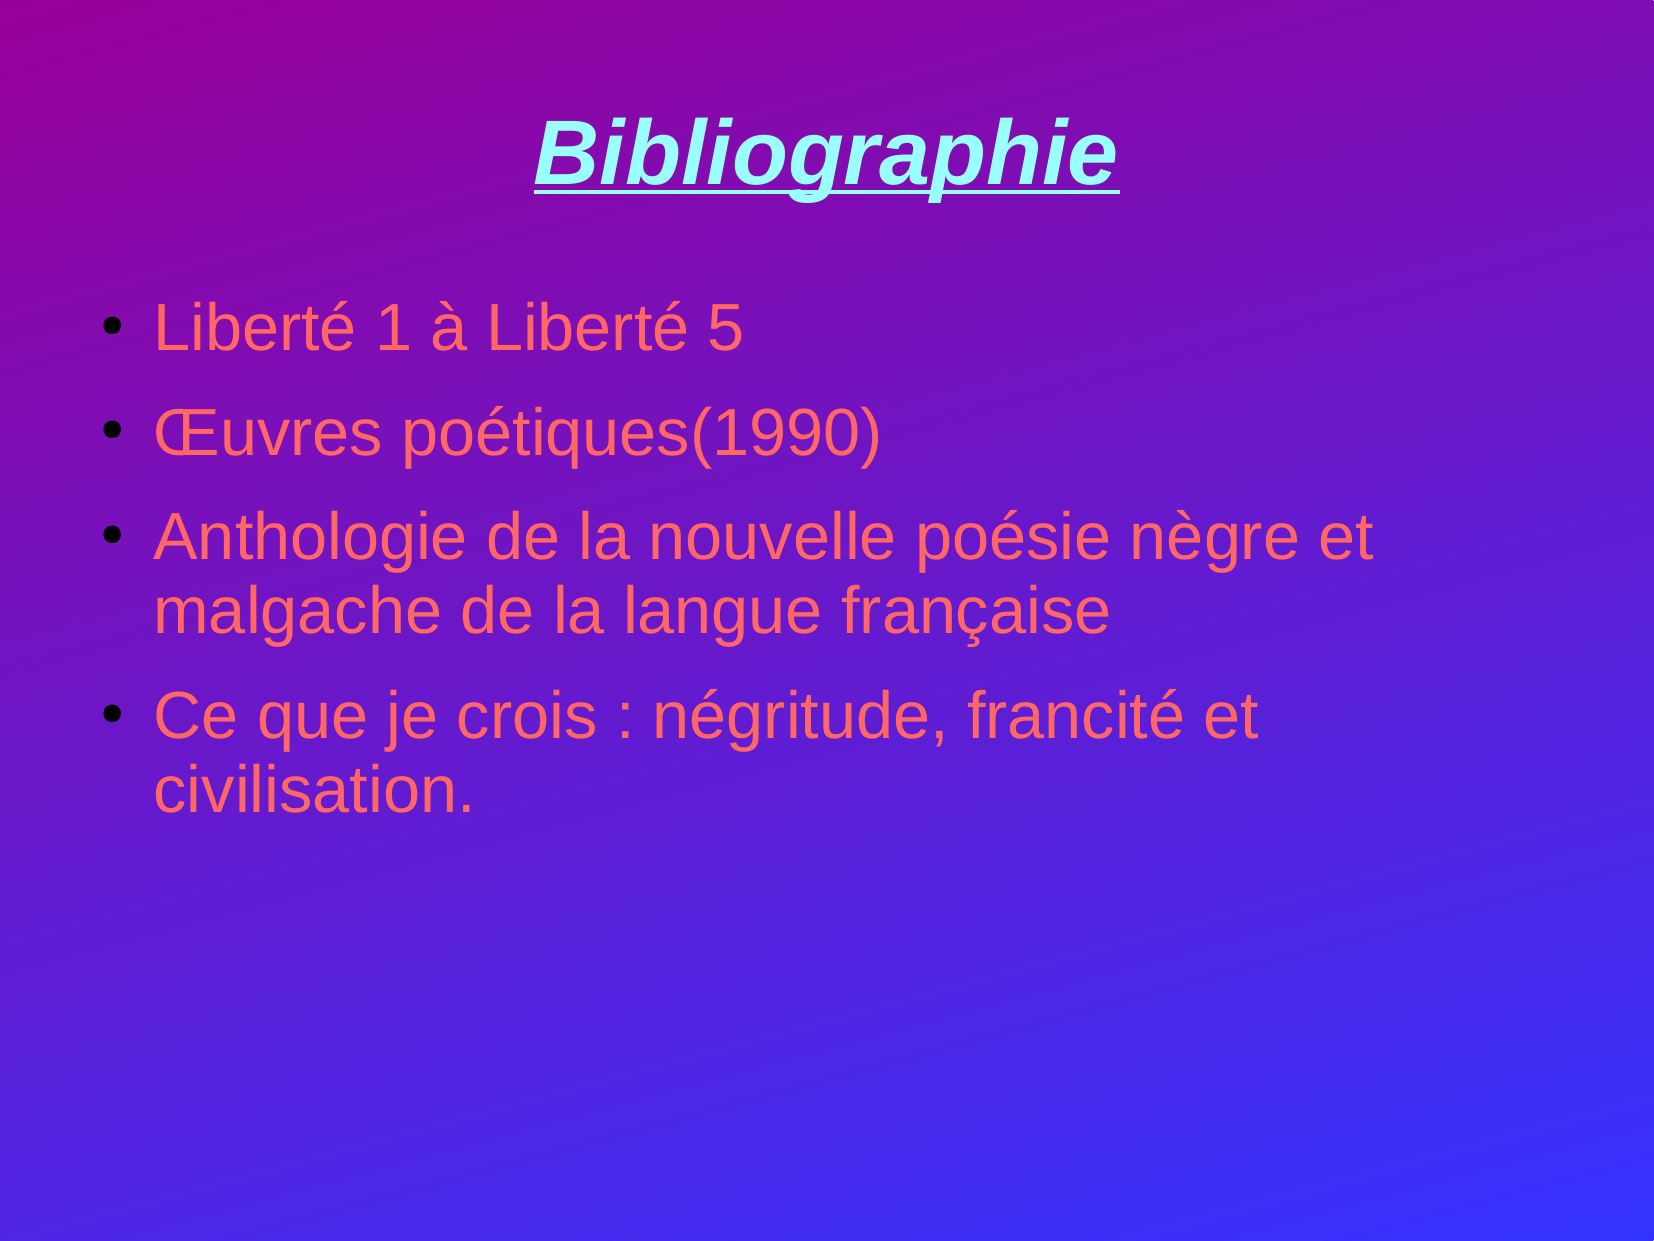

# Bibliographie
Liberté 1 à Liberté 5
Œuvres poétiques(1990)
Anthologie de la nouvelle poésie nègre et malgache de la langue française
Ce que je crois : négritude, francité et civilisation.